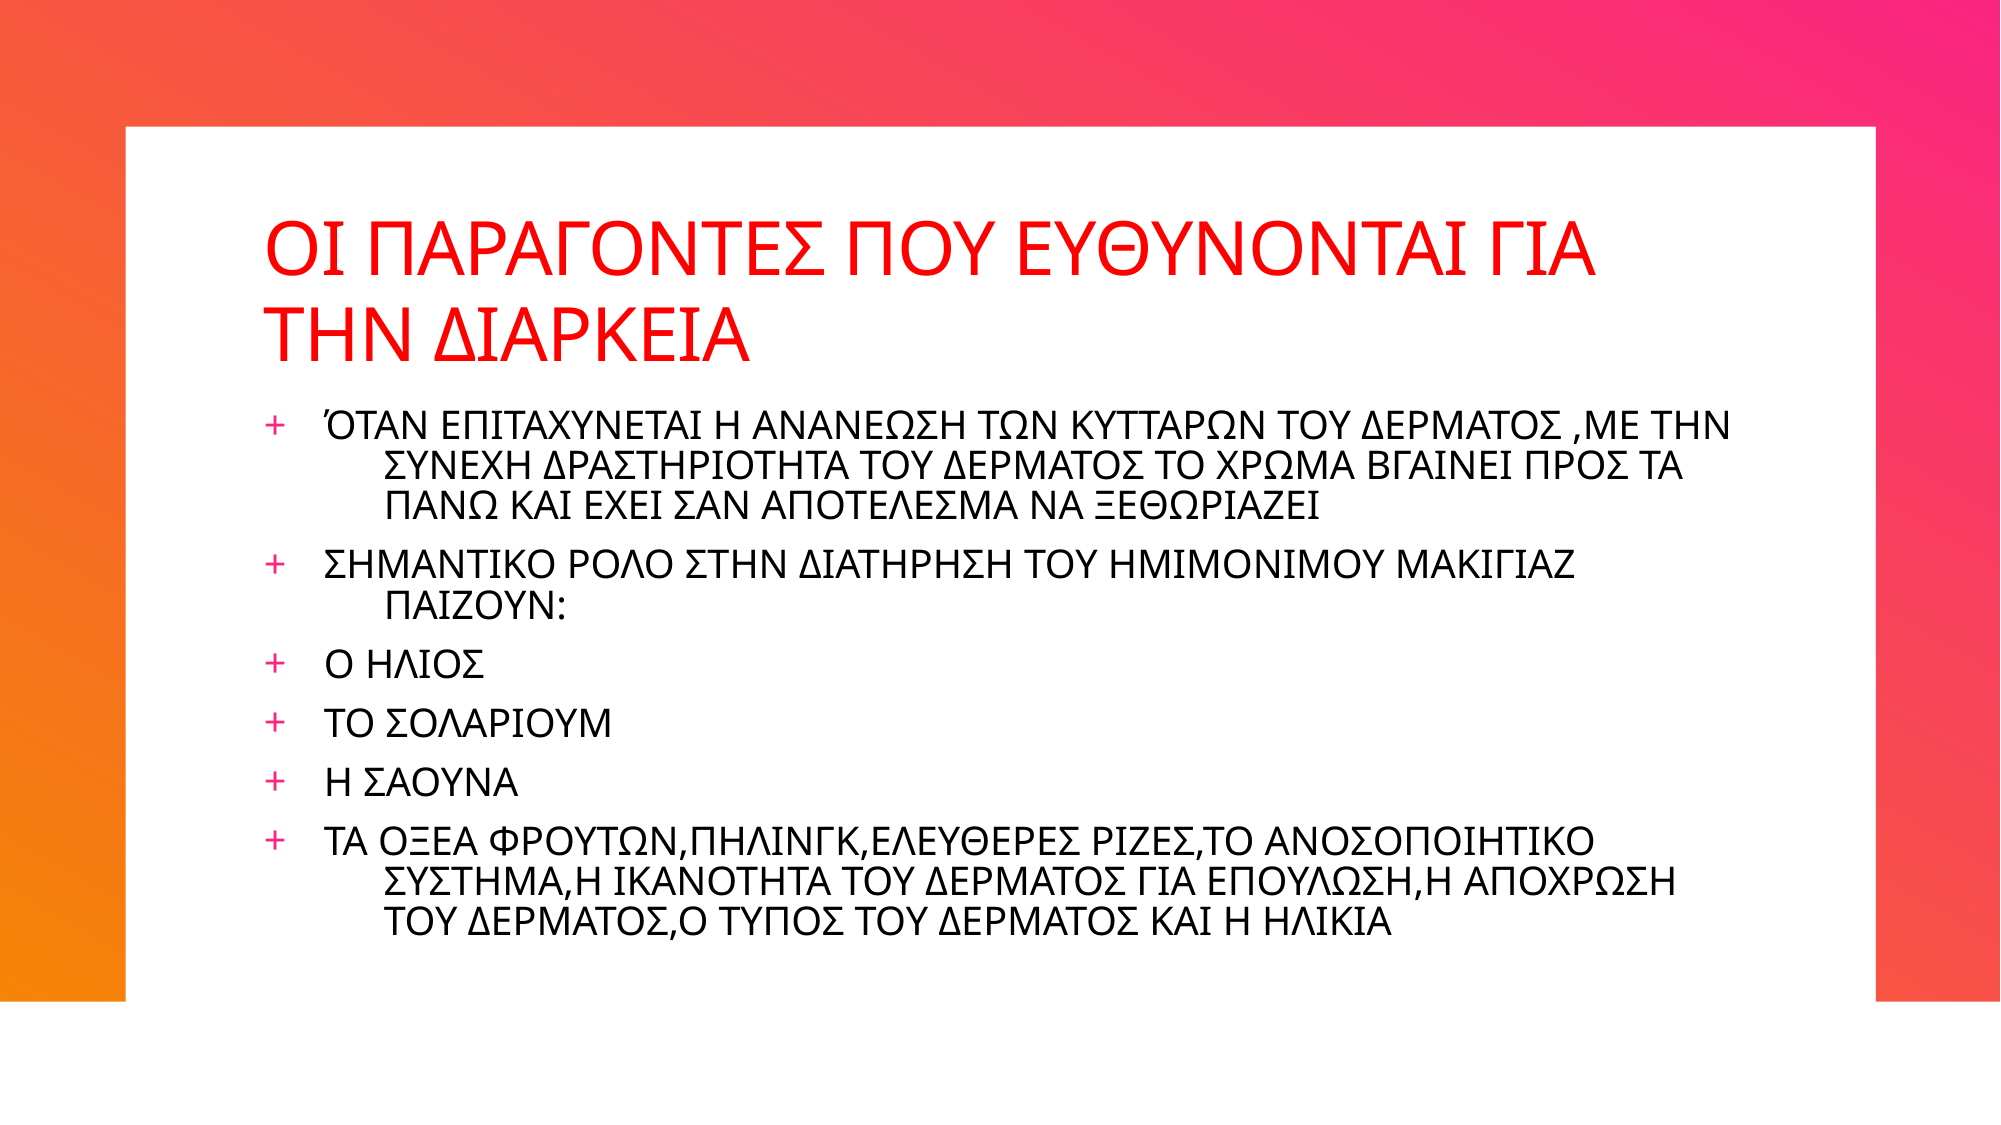

# ΟΙ ΠΑΡΑΓΟΝΤΕΣ ΠΟΥ ΕΥΘΥΝΟΝΤΑΙ ΓΙΑ ΤΗΝ ΔΙΑΡΚΕΙΑ
ΌΤΑΝ ΕΠΙΤΑΧΥΝΕΤΑΙ Η ΑΝΑΝΕΩΣΗ ΤΩΝ ΚΥΤΤΑΡΩΝ ΤΟΥ ΔΕΡΜΑΤΟΣ ,ΜΕ ΤΗΝ ΣΥΝΕΧΗ ΔΡΑΣΤΗΡΙΟΤΗΤΑ ΤΟΥ ΔΕΡΜΑΤΟΣ ΤΟ ΧΡΩΜΑ ΒΓΑΙΝΕΙ ΠΡΟΣ ΤΑ ΠΑΝΩ ΚΑΙ ΕΧΕΙ ΣΑΝ ΑΠΟΤΕΛΕΣΜΑ ΝΑ ΞΕΘΩΡΙΑΖΕΙ
ΣΗΜΑΝΤΙΚΟ ΡΟΛΟ ΣΤΗΝ ΔΙΑΤΗΡΗΣΗ ΤΟΥ ΗΜΙΜΟΝΙΜΟΥ ΜΑΚΙΓΙΑΖ ΠΑΙΖΟΥΝ:
Ο ΗΛΙΟΣ
ΤΟ ΣΟΛΑΡΙΟΥΜ
Η ΣΑΟΥΝΑ
ΤΑ ΟΞΕΑ ΦΡΟΥΤΩΝ,ΠΗΛΙΝΓΚ,ΕΛΕΥΘΕΡΕΣ ΡΙΖΕΣ,ΤΟ ΑΝΟΣΟΠΟΙΗΤΙΚΟ ΣΥΣΤΗΜΑ,Η ΙΚΑΝΟΤΗΤΑ ΤΟΥ ΔΕΡΜΑΤΟΣ ΓΙΑ ΕΠΟΥΛΩΣΗ,Η ΑΠΟΧΡΩΣΗ ΤΟΥ ΔΕΡΜΑΤΟΣ,Ο ΤΥΠΟΣ ΤΟΥ ΔΕΡΜΑΤΟΣ ΚΑΙ Η ΗΛΙΚΙΑ